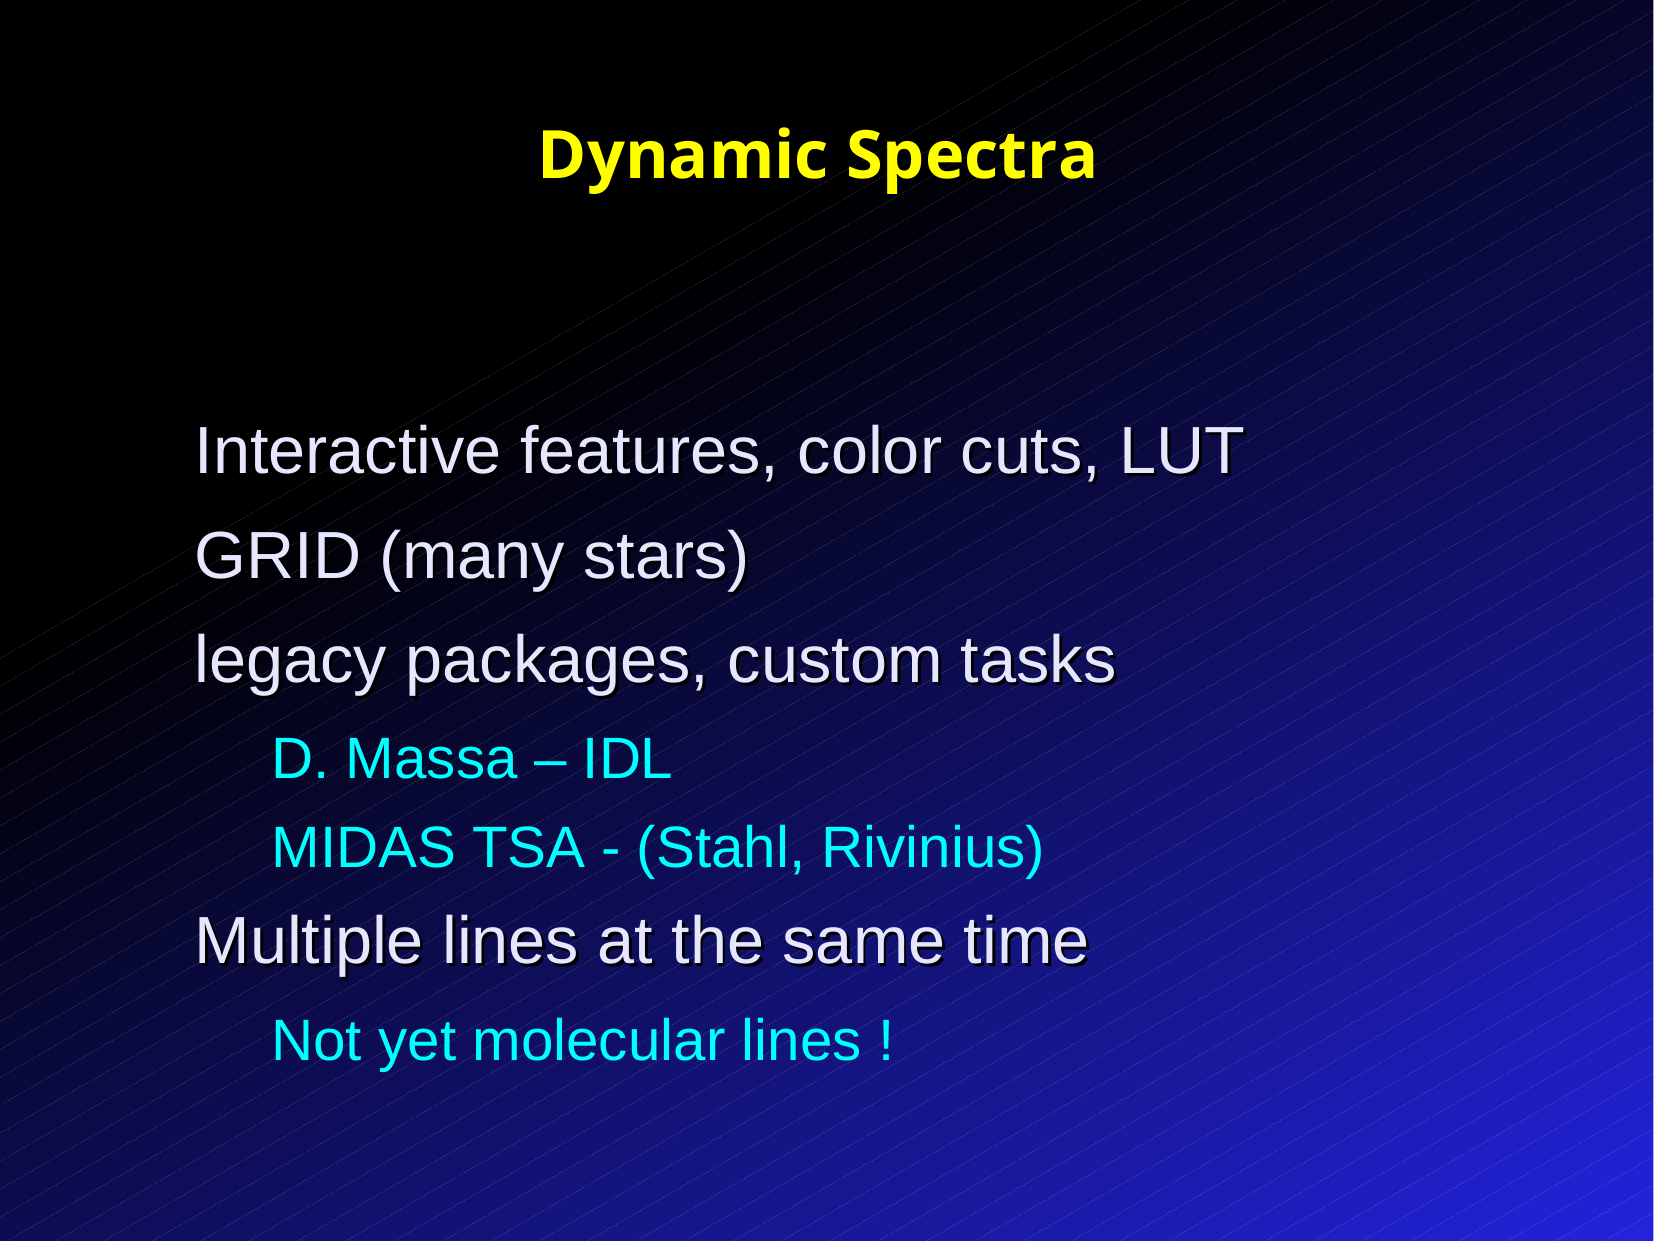

# Dynamic Spectra
Interactive features, color cuts, LUT
GRID (many stars)
legacy packages, custom tasks
D. Massa – IDL
MIDAS TSA - (Stahl, Rivinius)
Multiple lines at the same time
Not yet molecular lines !